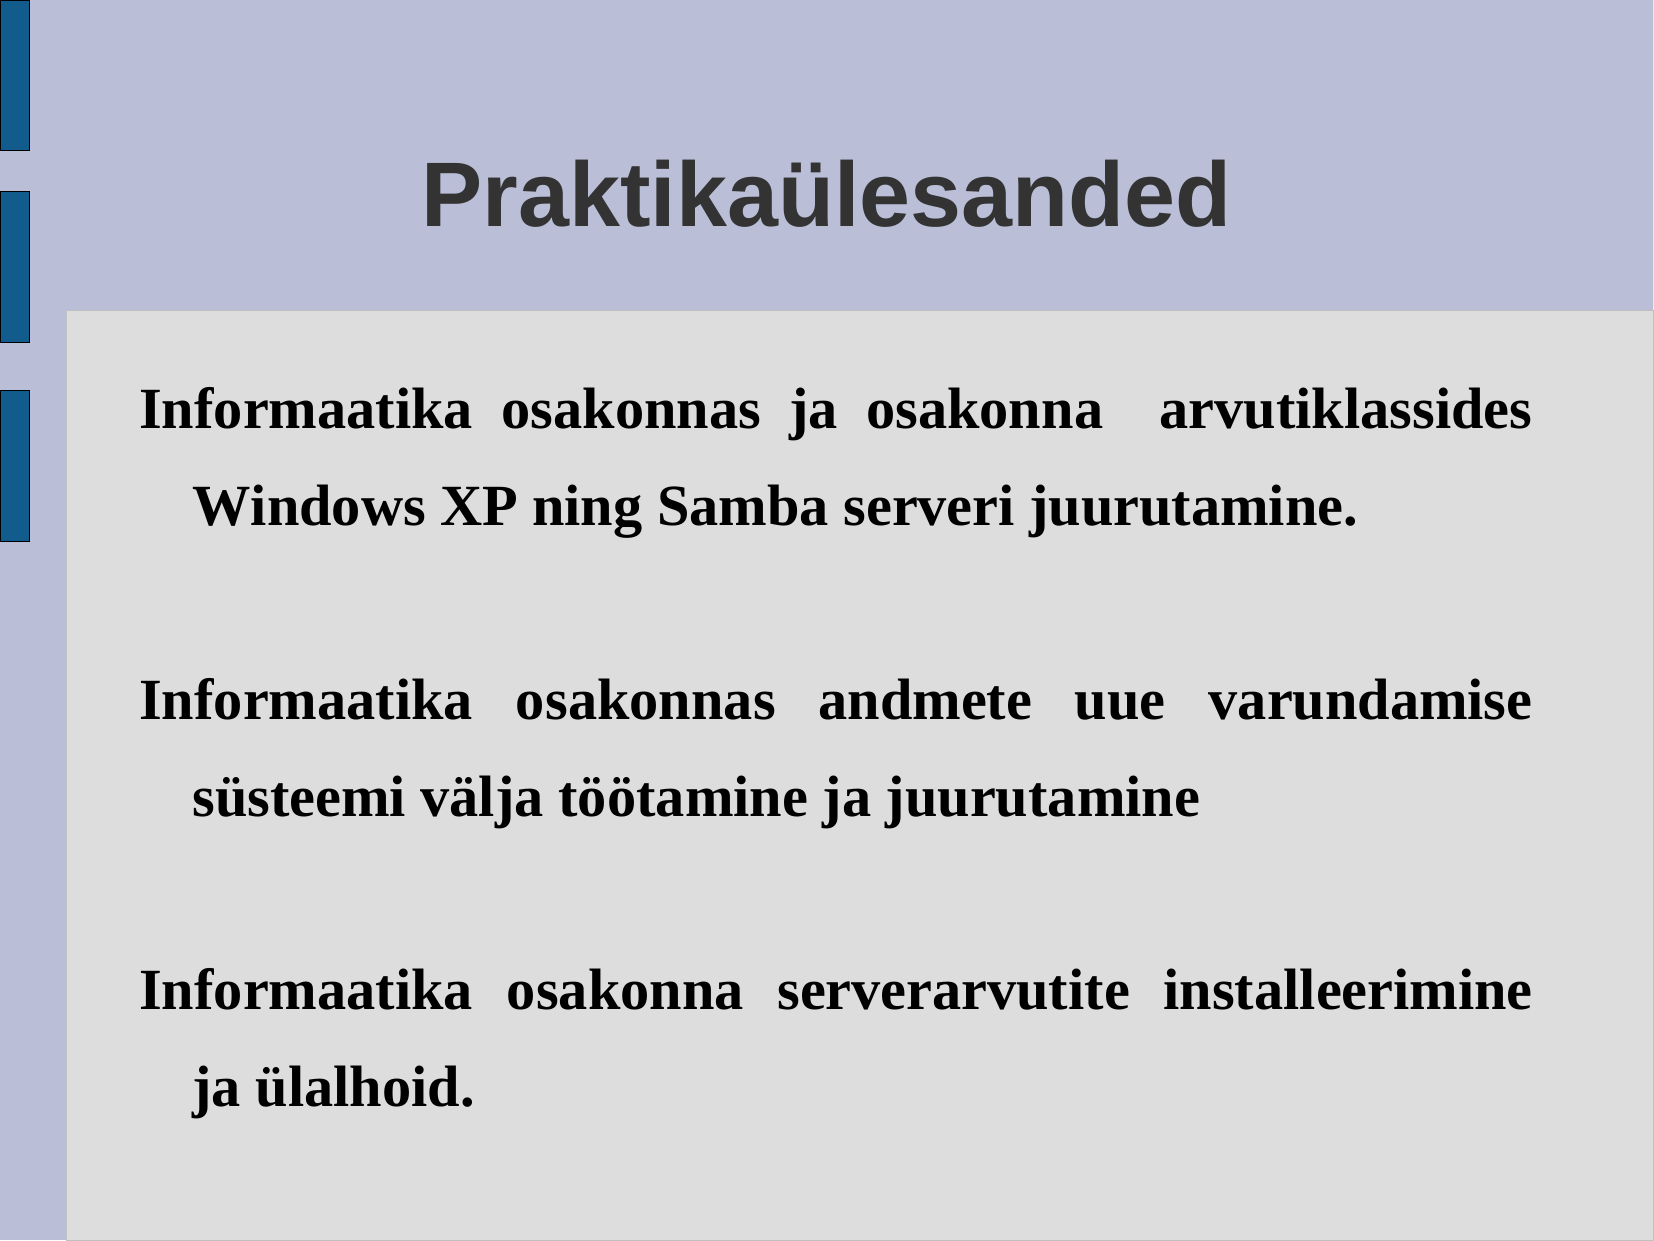

# Praktikaülesanded
Informaatika osakonnas ja osakonna arvutiklassides Windows XP ning Samba serveri juurutamine.
Informaatika osakonnas andmete uue varundamise süsteemi välja töötamine ja juurutamine
Informaatika osakonna serverarvutite installeerimine ja ülalhoid.